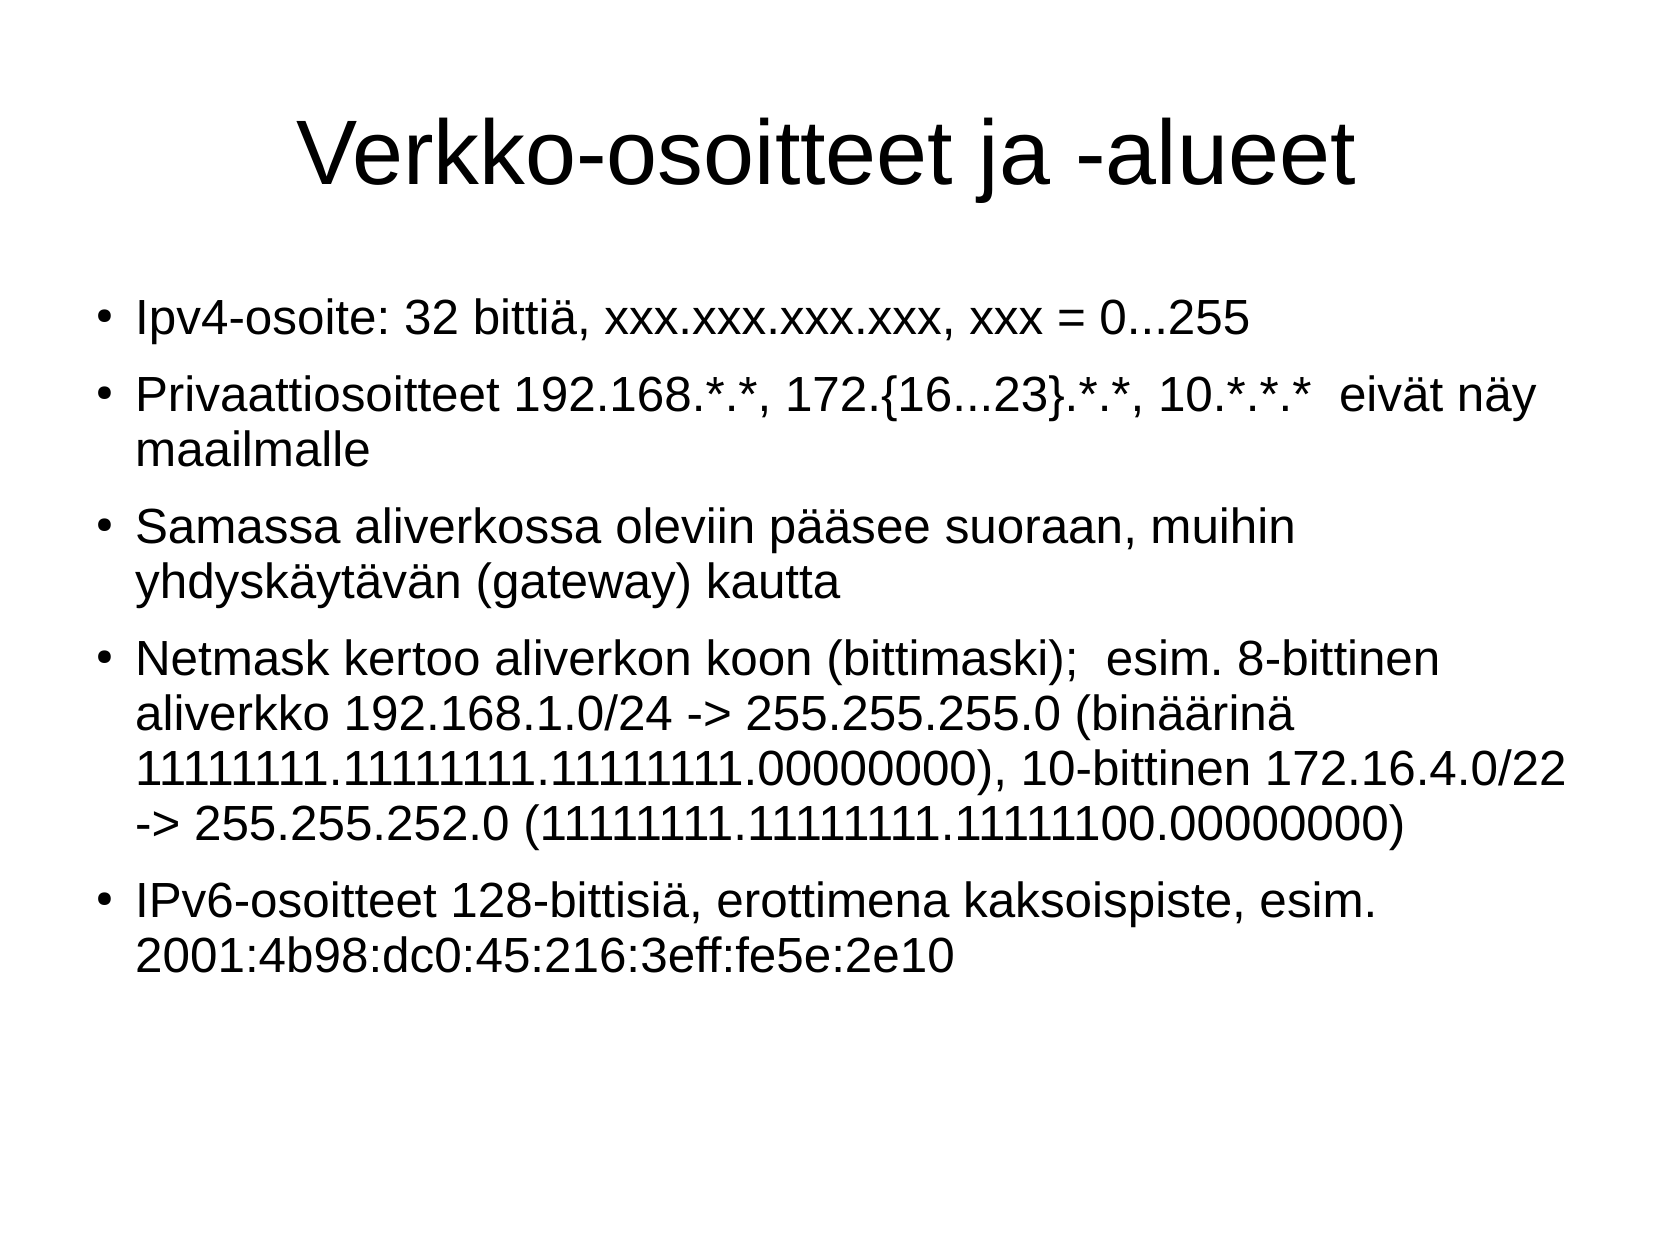

# Verkko-osoitteet ja -alueet
Ipv4-osoite: 32 bittiä, xxx.xxx.xxx.xxx, xxx = 0...255
Privaattiosoitteet 192.168.*.*, 172.{16...23}.*.*, 10.*.*.* eivät näy maailmalle
Samassa aliverkossa oleviin pääsee suoraan, muihin yhdyskäytävän (gateway) kautta
Netmask kertoo aliverkon koon (bittimaski); esim. 8-bittinen aliverkko 192.168.1.0/24 -> 255.255.255.0 (binäärinä 11111111.11111111.11111111.00000000), 10-bittinen 172.16.4.0/22 -> 255.255.252.0 (11111111.11111111.11111100.00000000)
IPv6-osoitteet 128-bittisiä, erottimena kaksoispiste, esim. 2001:4b98:dc0:45:216:3eff:fe5e:2e10